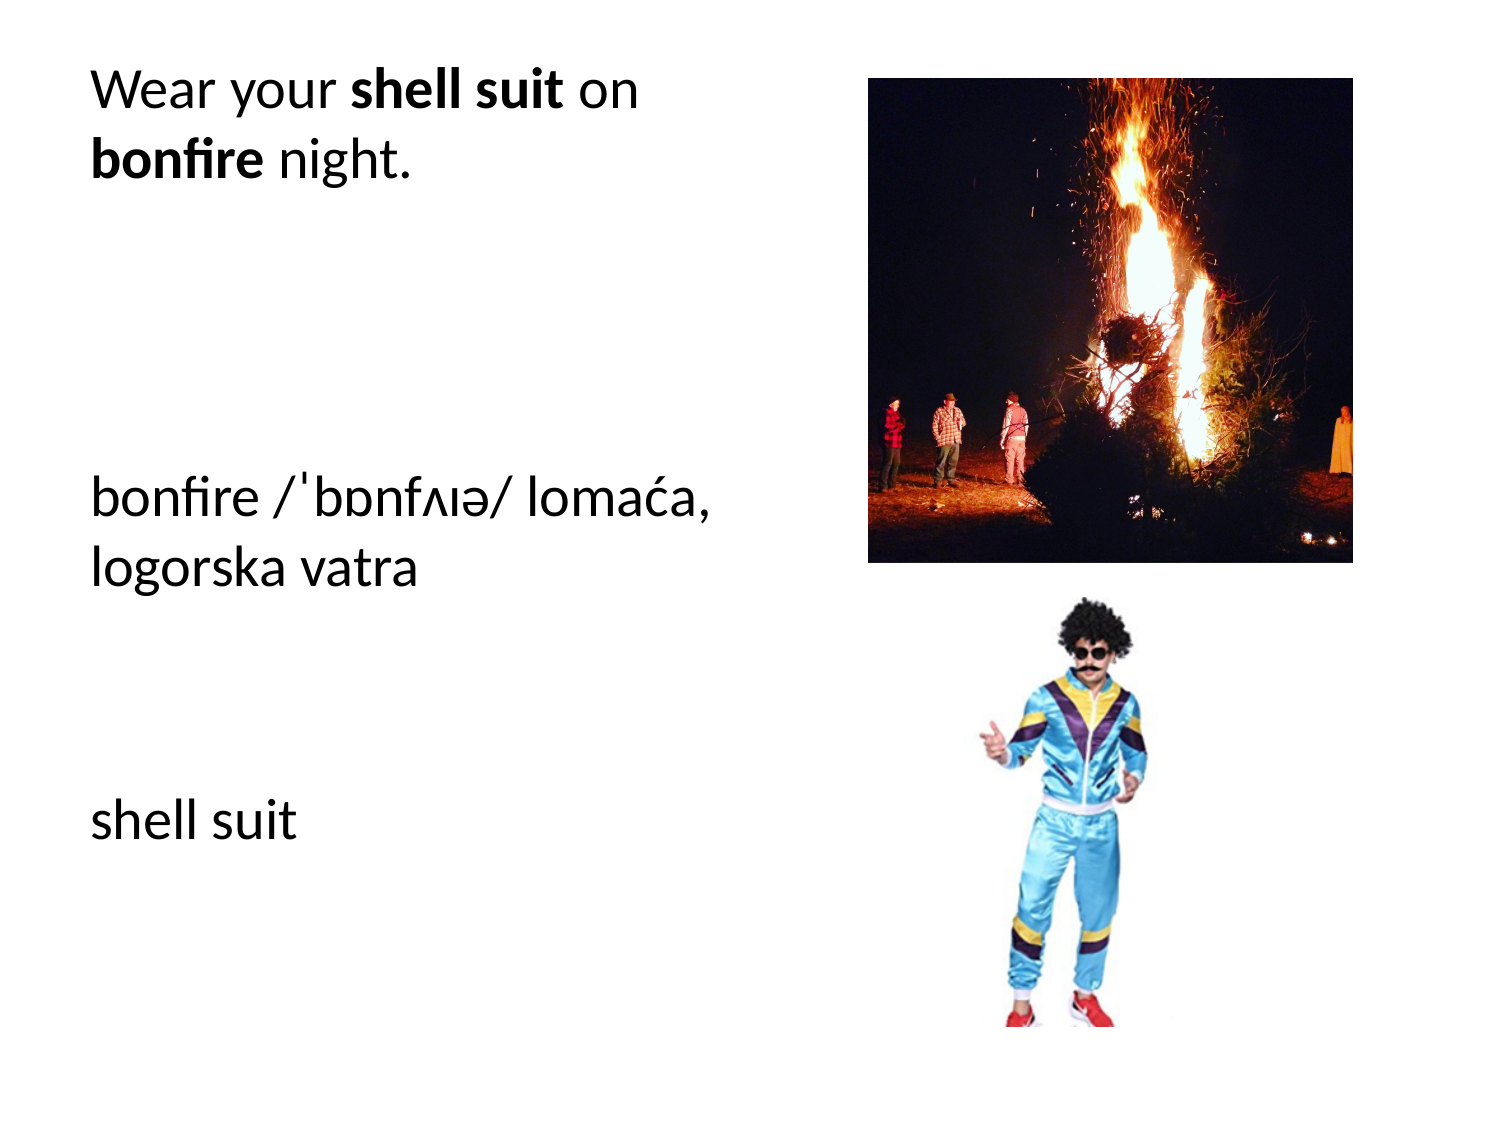

# Wear your shell suit on bonfire night.
bonfire /ˈbɒnfʌɪə/ lomaća, logorska vatra
shell suit